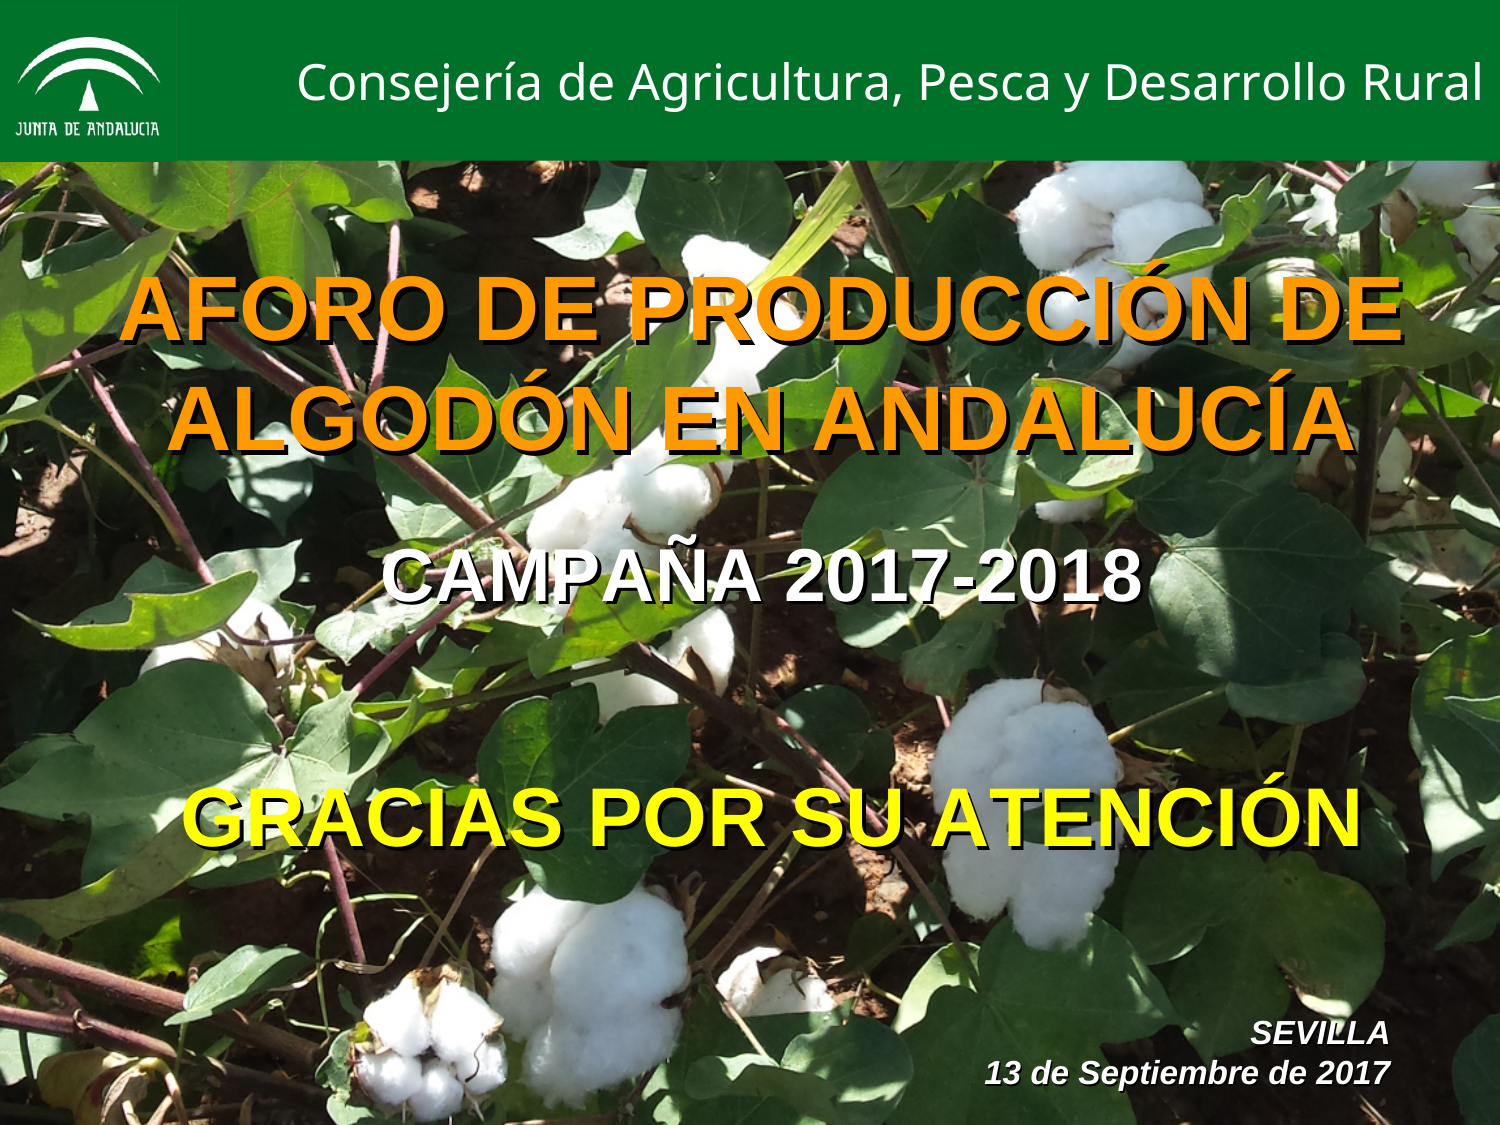

# Consejería de Agricultura, Pesca y Desarrollo Rural
AFORO DE PRODUCCIÓN DE ALGODÓN EN ANDALUCÍA
CAMPAÑA 2017-2018
 GRACIAS POR SU ATENCIÓN
SEVILLA
13 de Septiembre de 2017